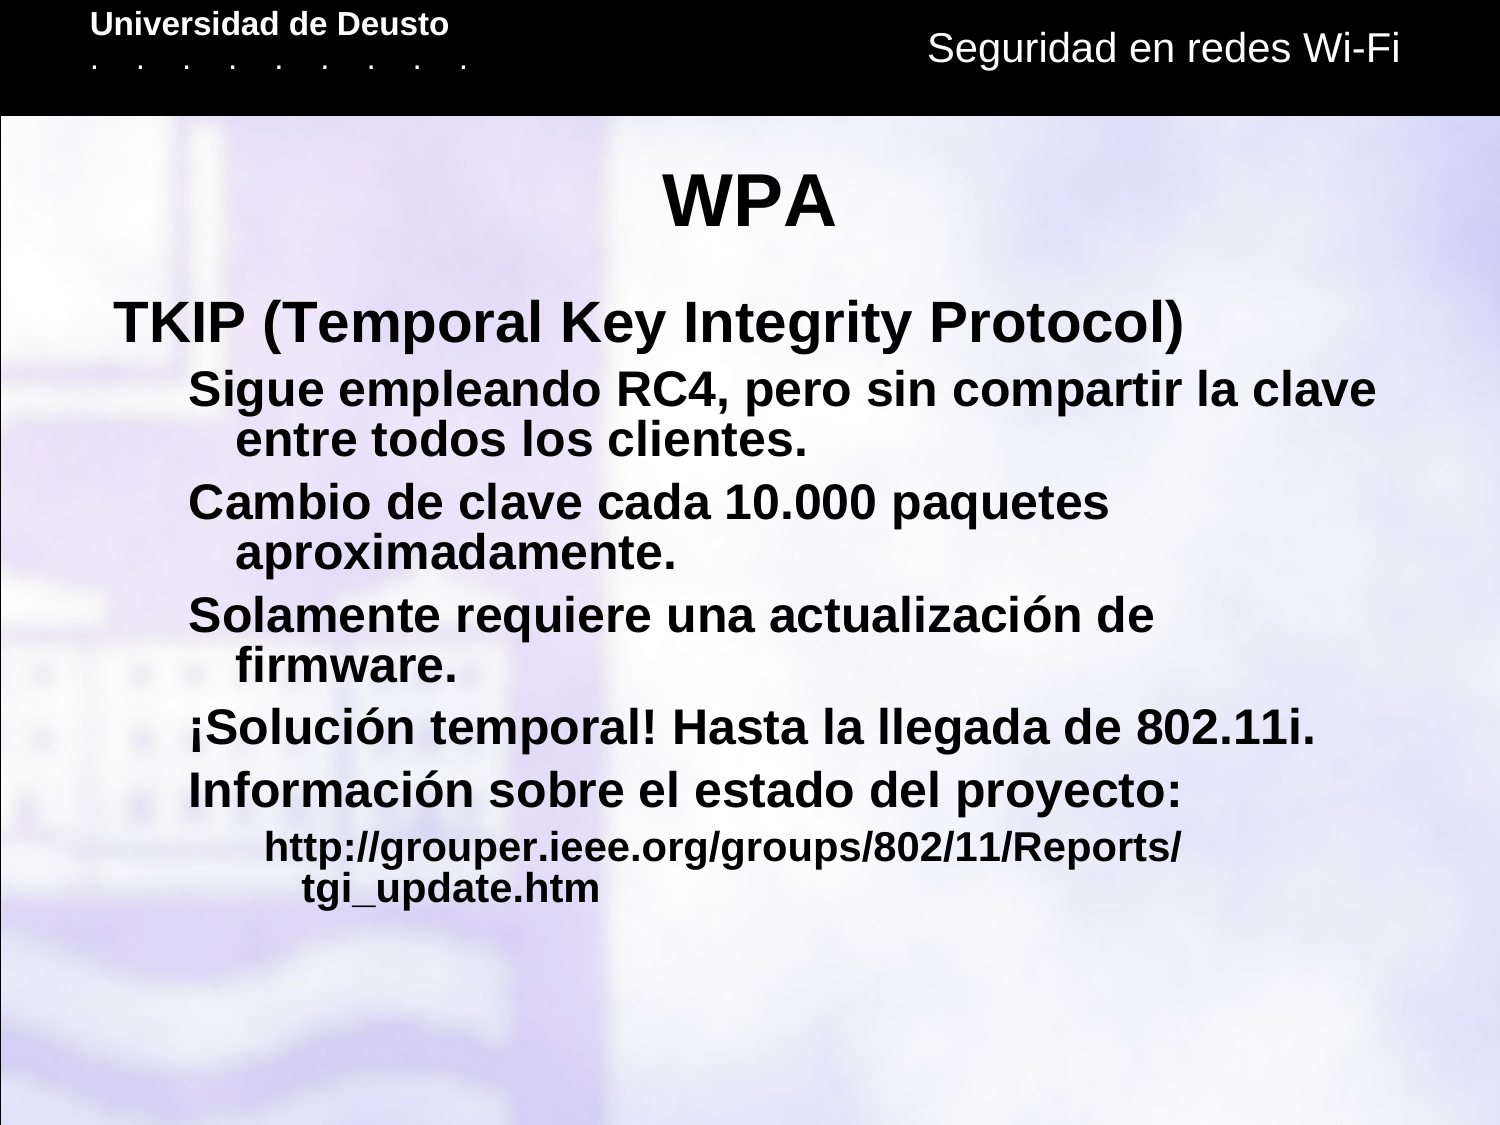

# WPA
TKIP (Temporal Key Integrity Protocol)
Sigue empleando RC4, pero sin compartir la clave entre todos los clientes.
Cambio de clave cada 10.000 paquetes aproximadamente.
Solamente requiere una actualización de firmware.
¡Solución temporal! Hasta la llegada de 802.11i.
Información sobre el estado del proyecto:
http://grouper.ieee.org/groups/802/11/Reports/tgi_update.htm